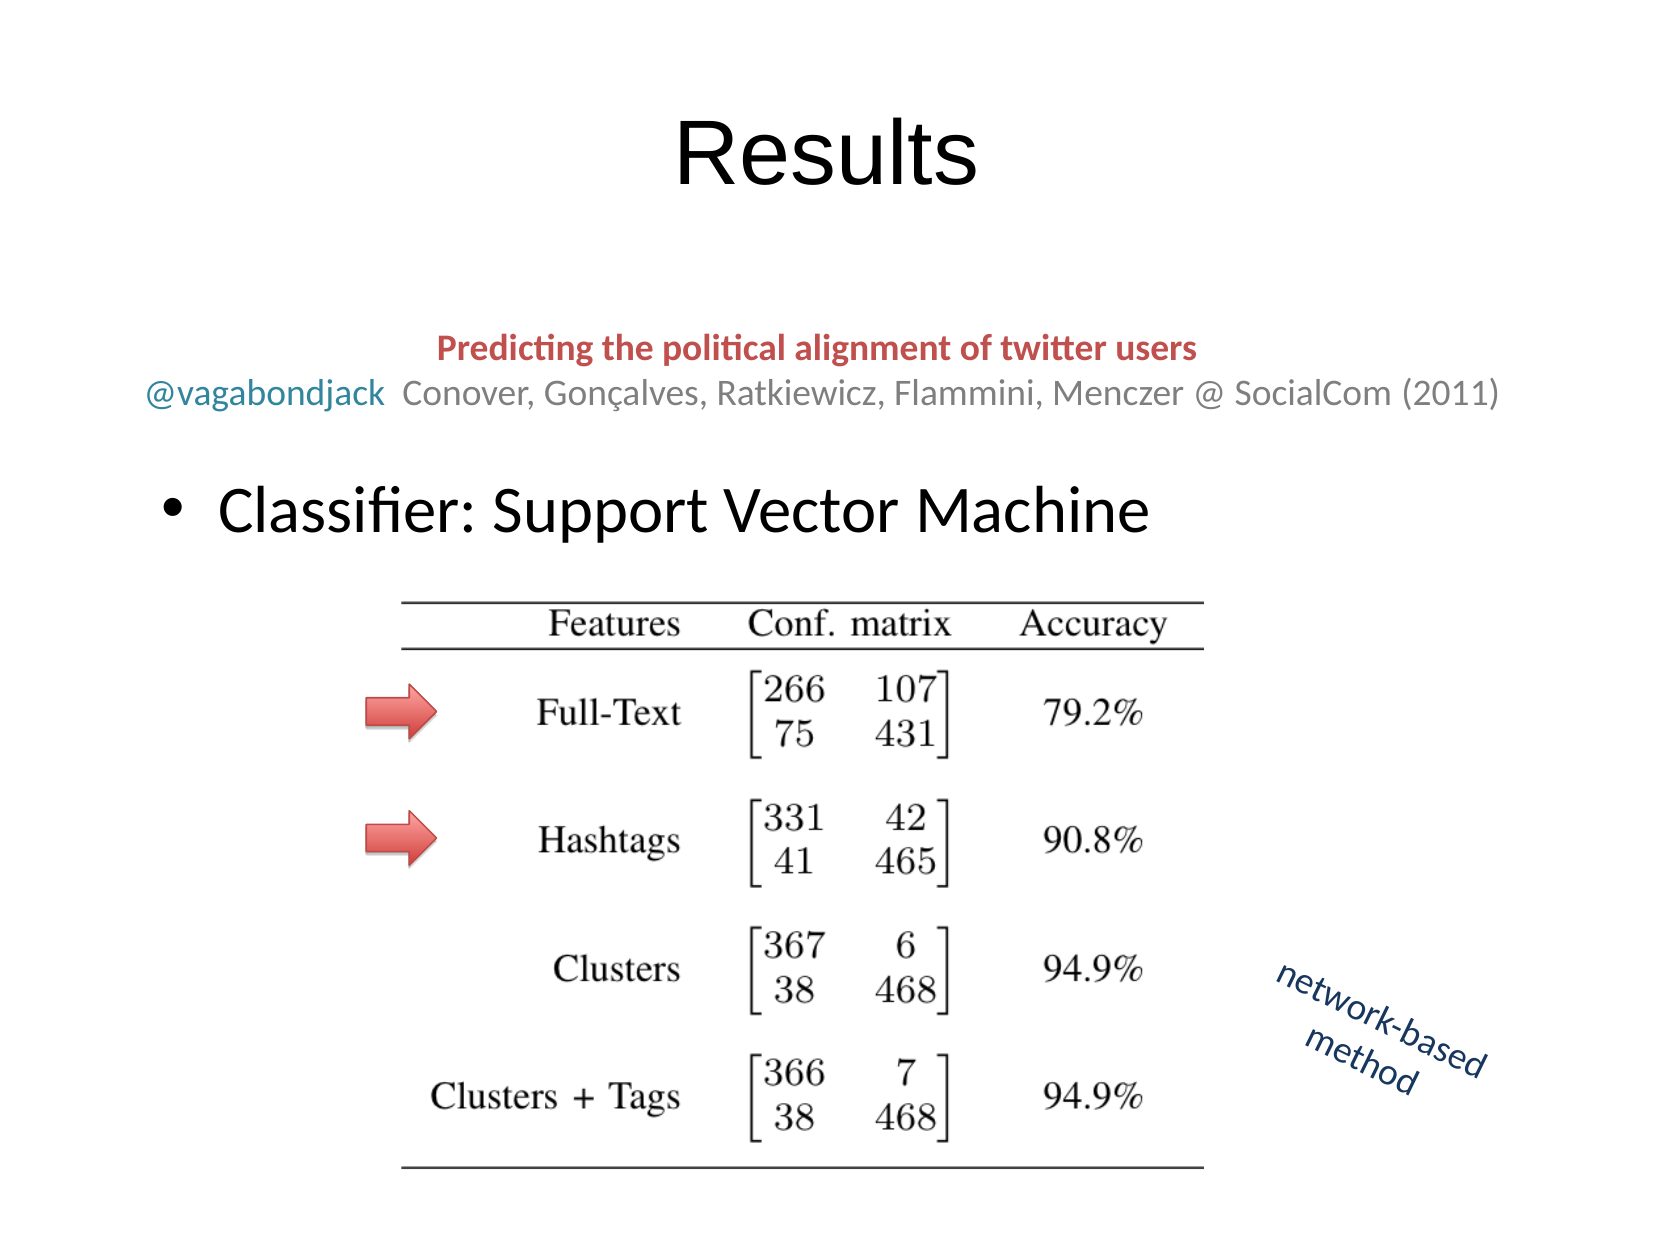

# Results
Predicting the political alignment of twitter users
@vagabondjack Conover, Gonçalves, Ratkiewicz, Flammini, Menczer @ SocialCom (2011)
Classifier: Support Vector Machine
network-based method